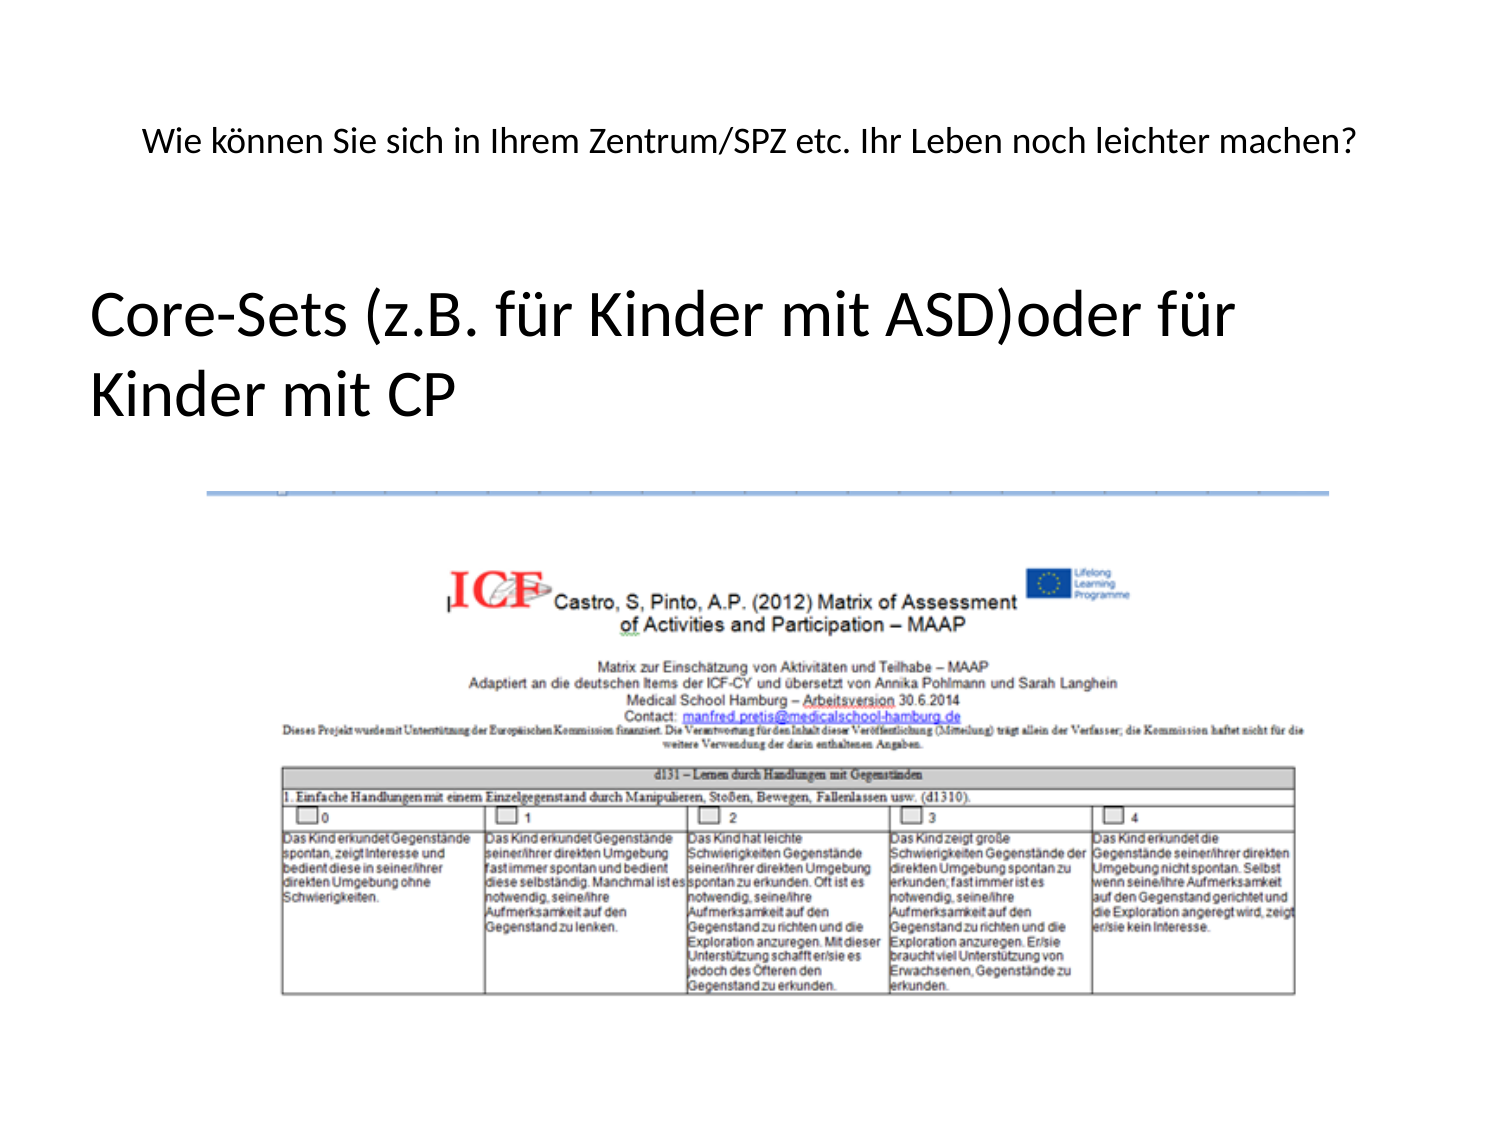

# Wie können Sie sich in Ihrem Zentrum/SPZ etc. Ihr Leben noch leichter machen?
Core-Sets (z.B. für Kinder mit ASD)oder für Kinder mit CP